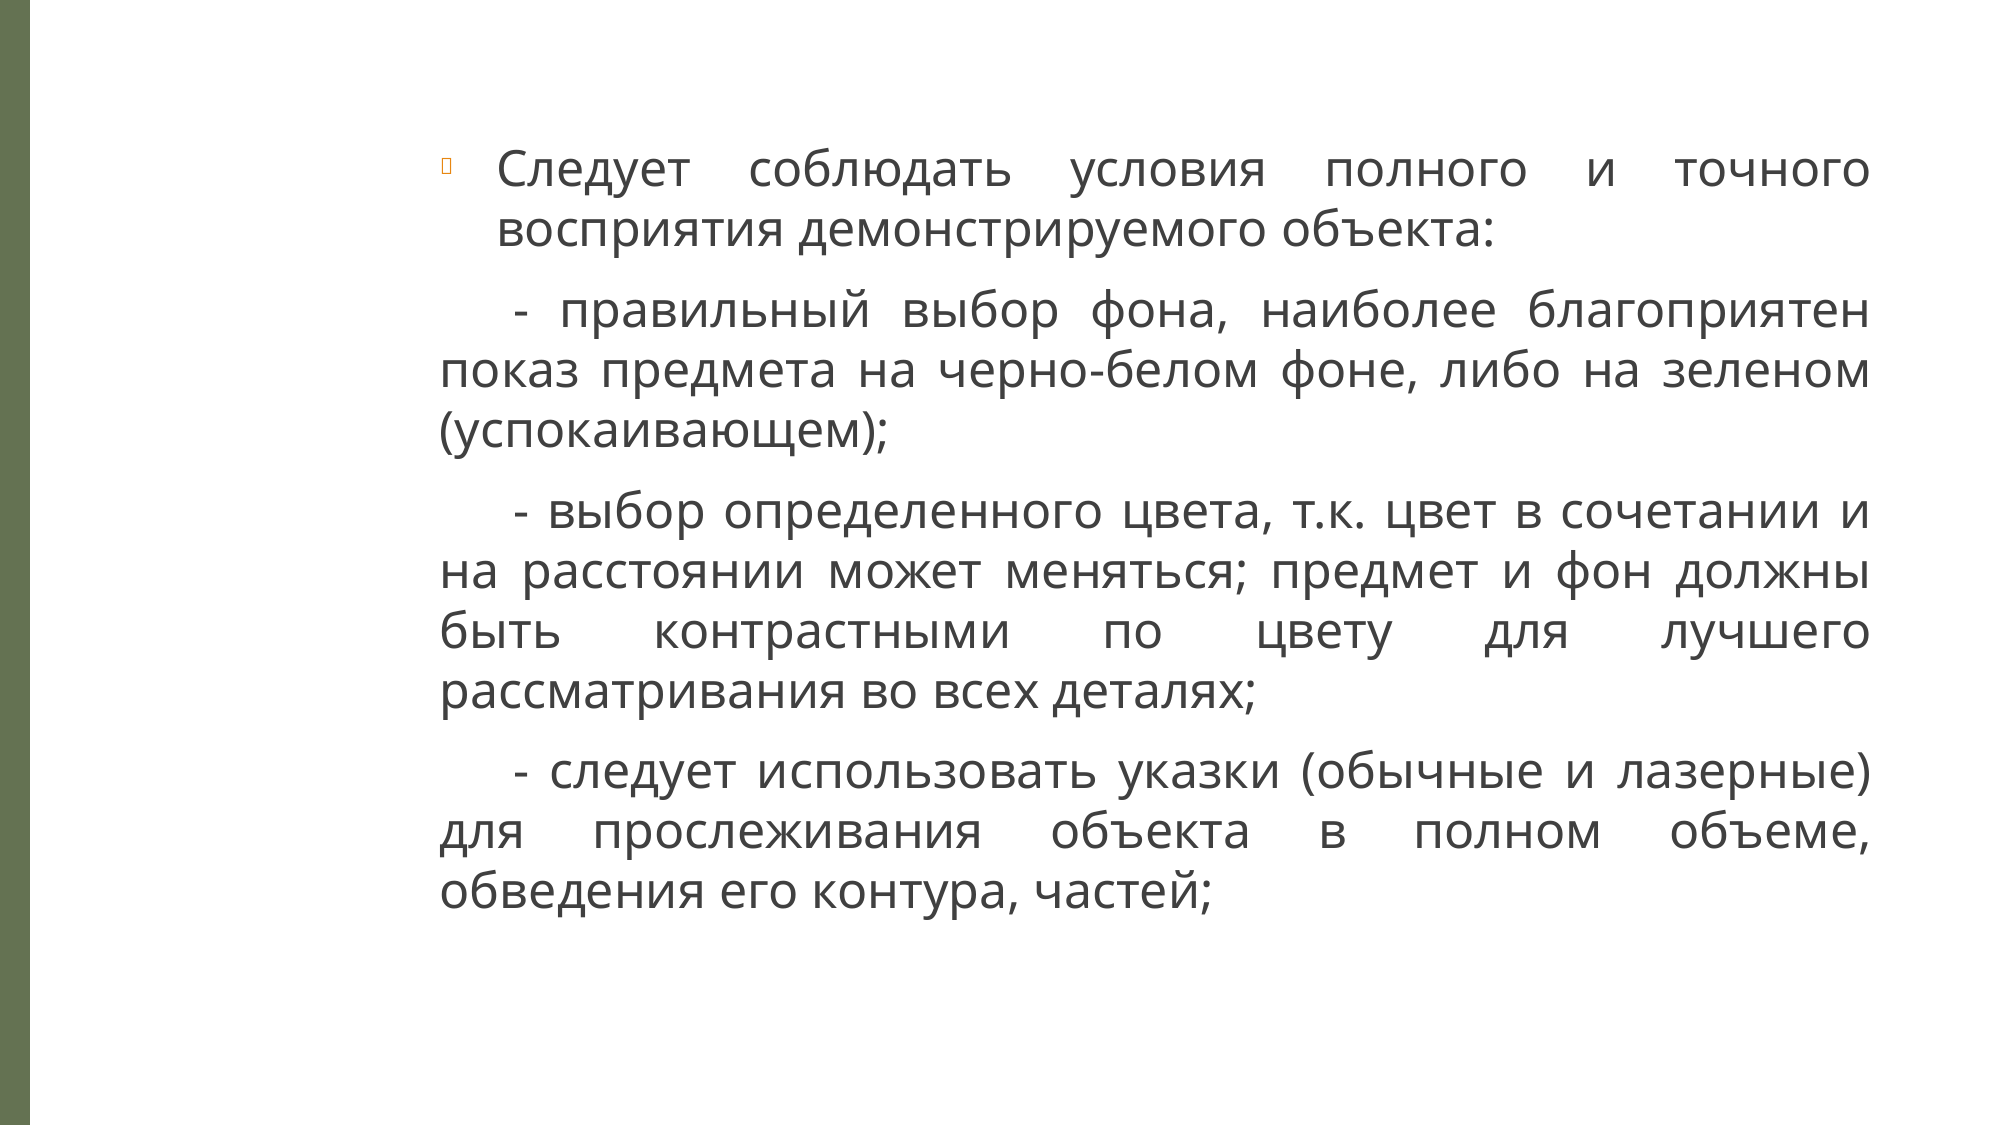

# Следует соблюдать условия полного и точного восприятия демонстрируемого объекта:
	- правильный выбор фона, наиболее благоприятен показ предмета на черно-белом фоне, либо на зеленом (успокаивающем);
	- выбор определенного цвета, т.к. цвет в сочетании и на расстоянии может меняться; предмет и фон должны быть контрастными по цвету для лучшего рассматривания во всех деталях;
	- следует использовать указки (обычные и лазерные) для прослеживания объекта в полном объеме, обведения его контура, частей;